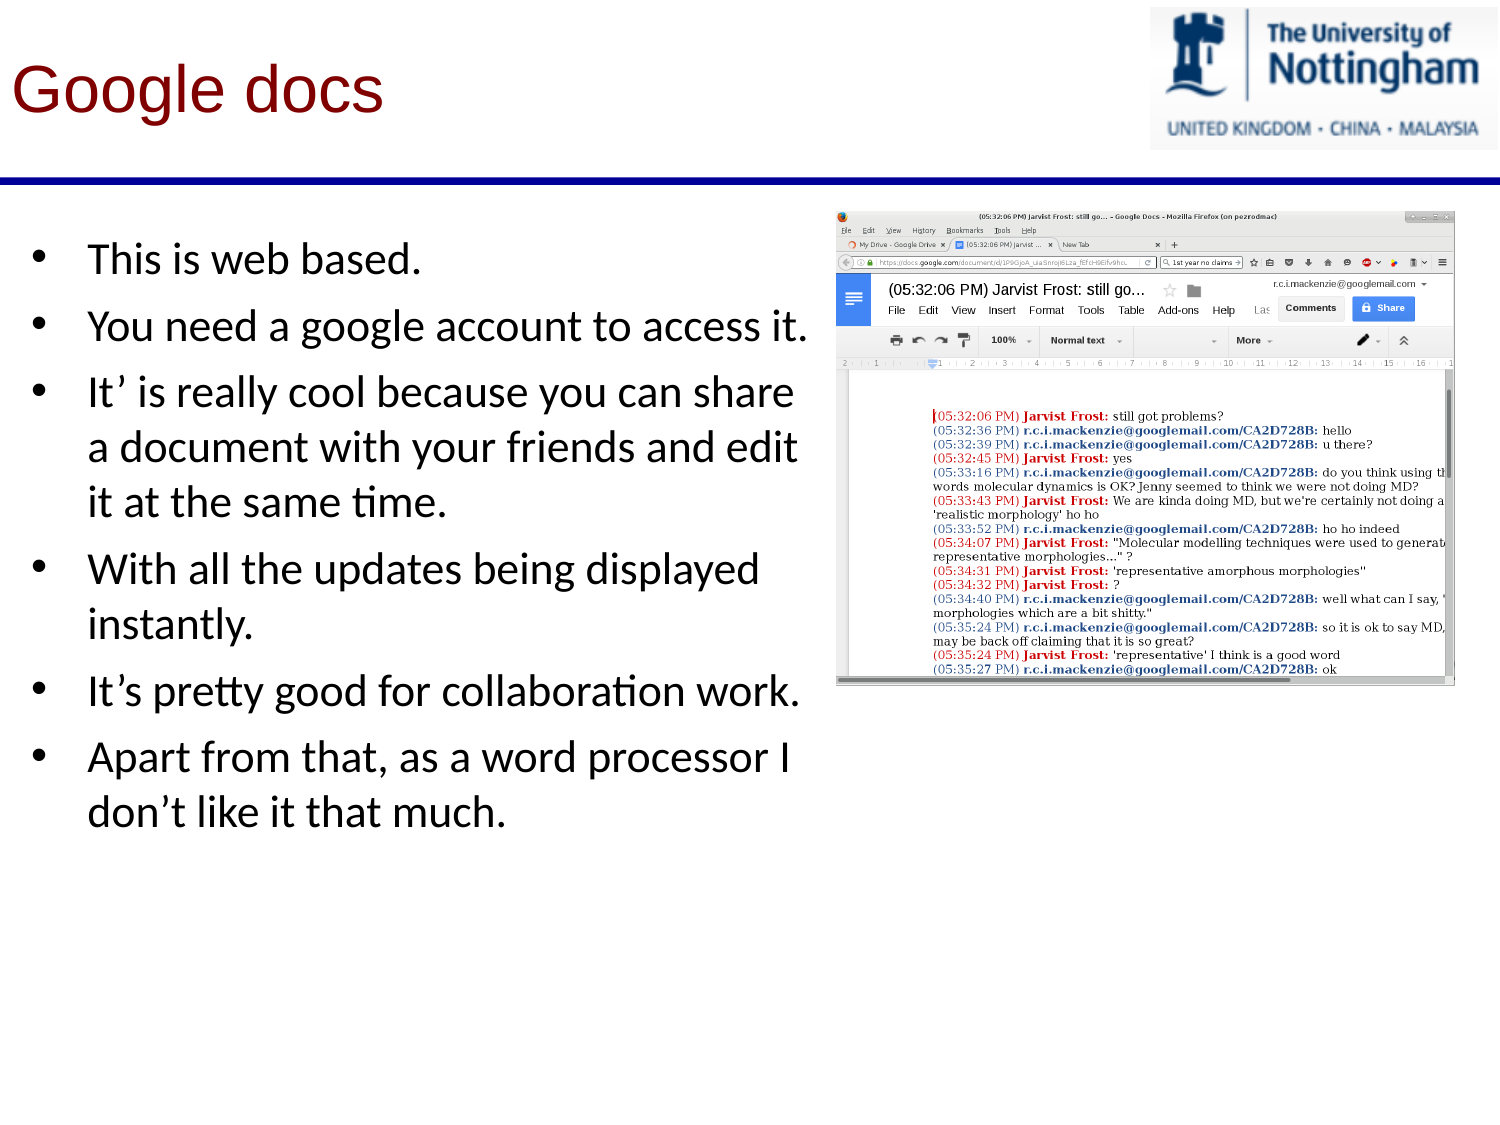

# Google docs
This is web based.
You need a google account to access it.
It’ is really cool because you can share a document with your friends and edit it at the same time.
With all the updates being displayed instantly.
It’s pretty good for collaboration work.
Apart from that, as a word processor I don’t like it that much.